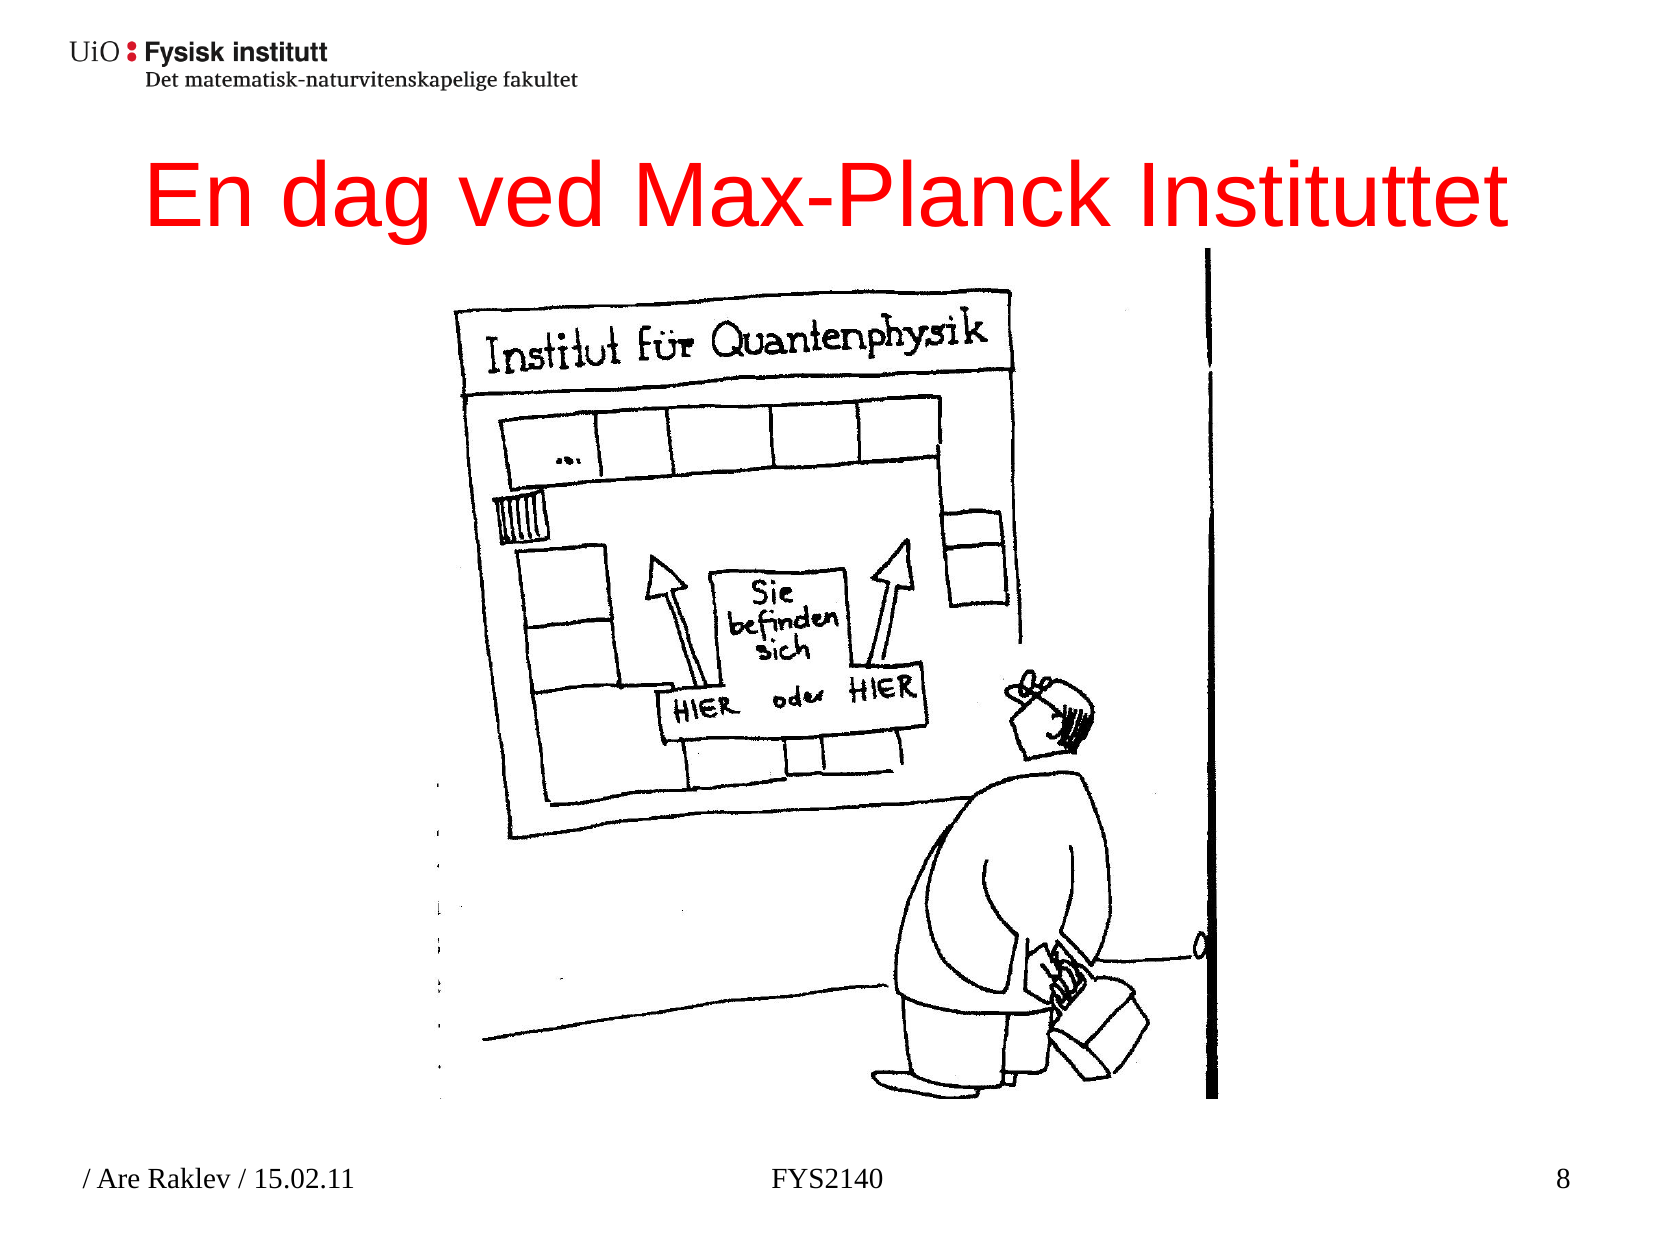

# En dag ved Max-Planck Instituttet
/ Are Raklev / 15.02.11
FYS2140
8